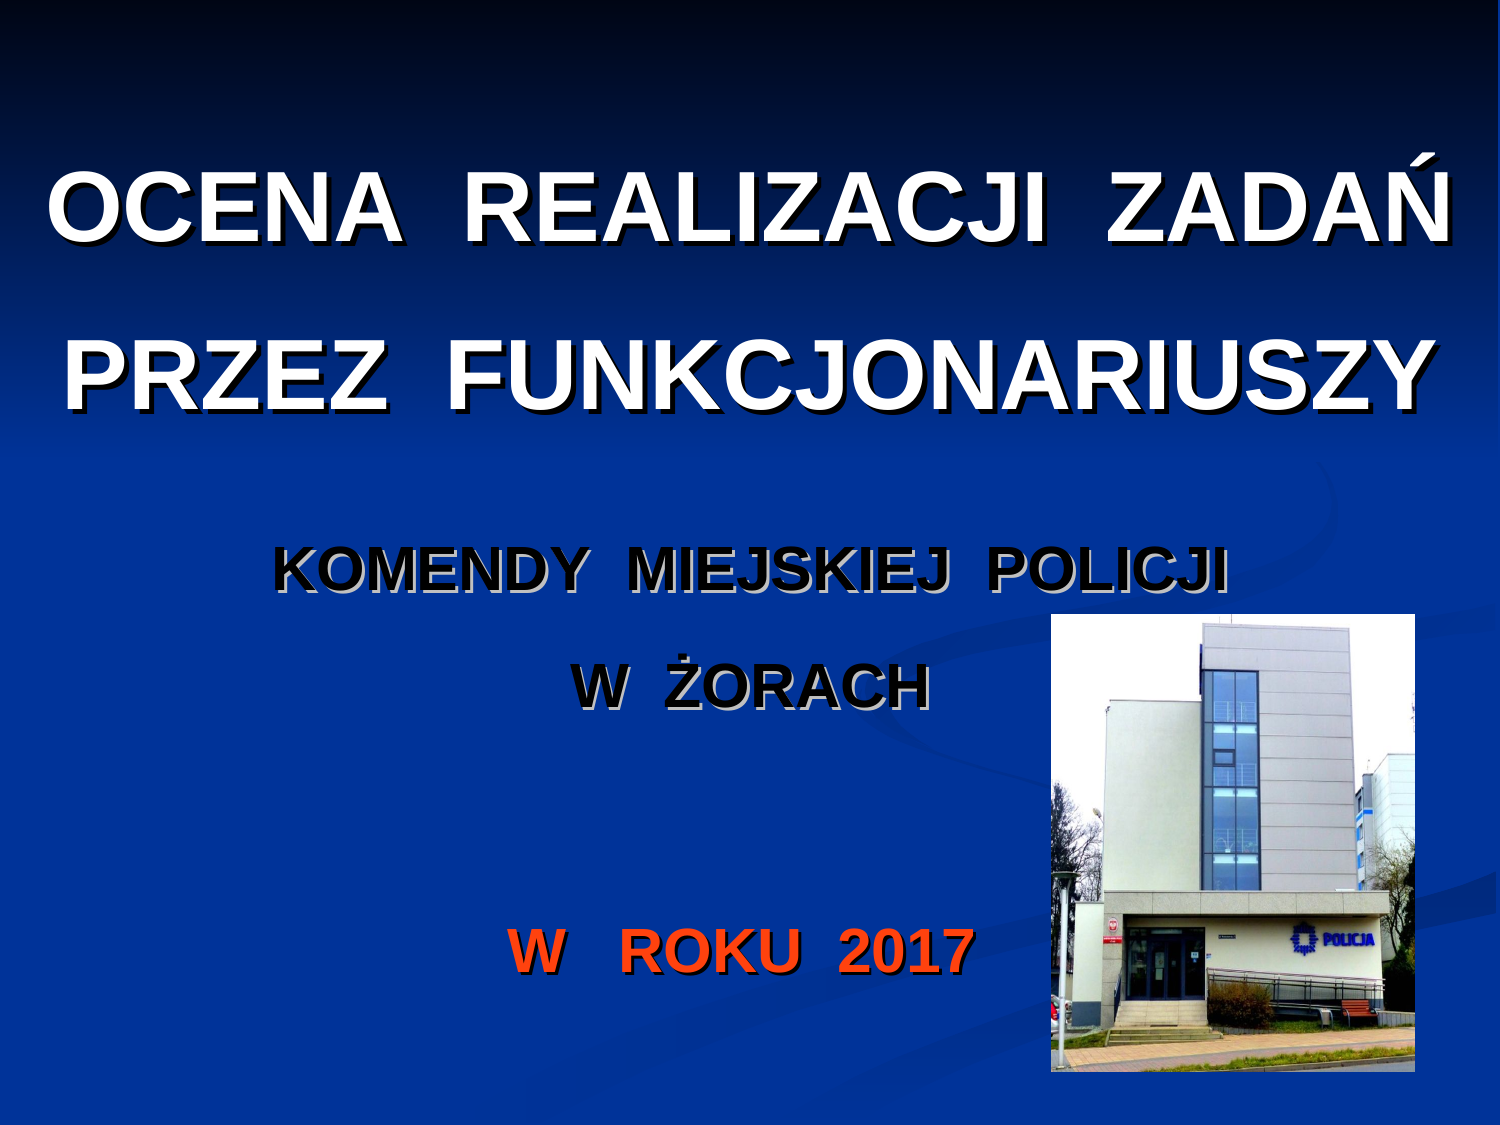

OCENA REALIZACJI ZADAŃ
PRZEZ FUNKCJONARIUSZY
KOMENDY MIEJSKIEJ POLICJI
W ŻORACH
 W ROKU 2017